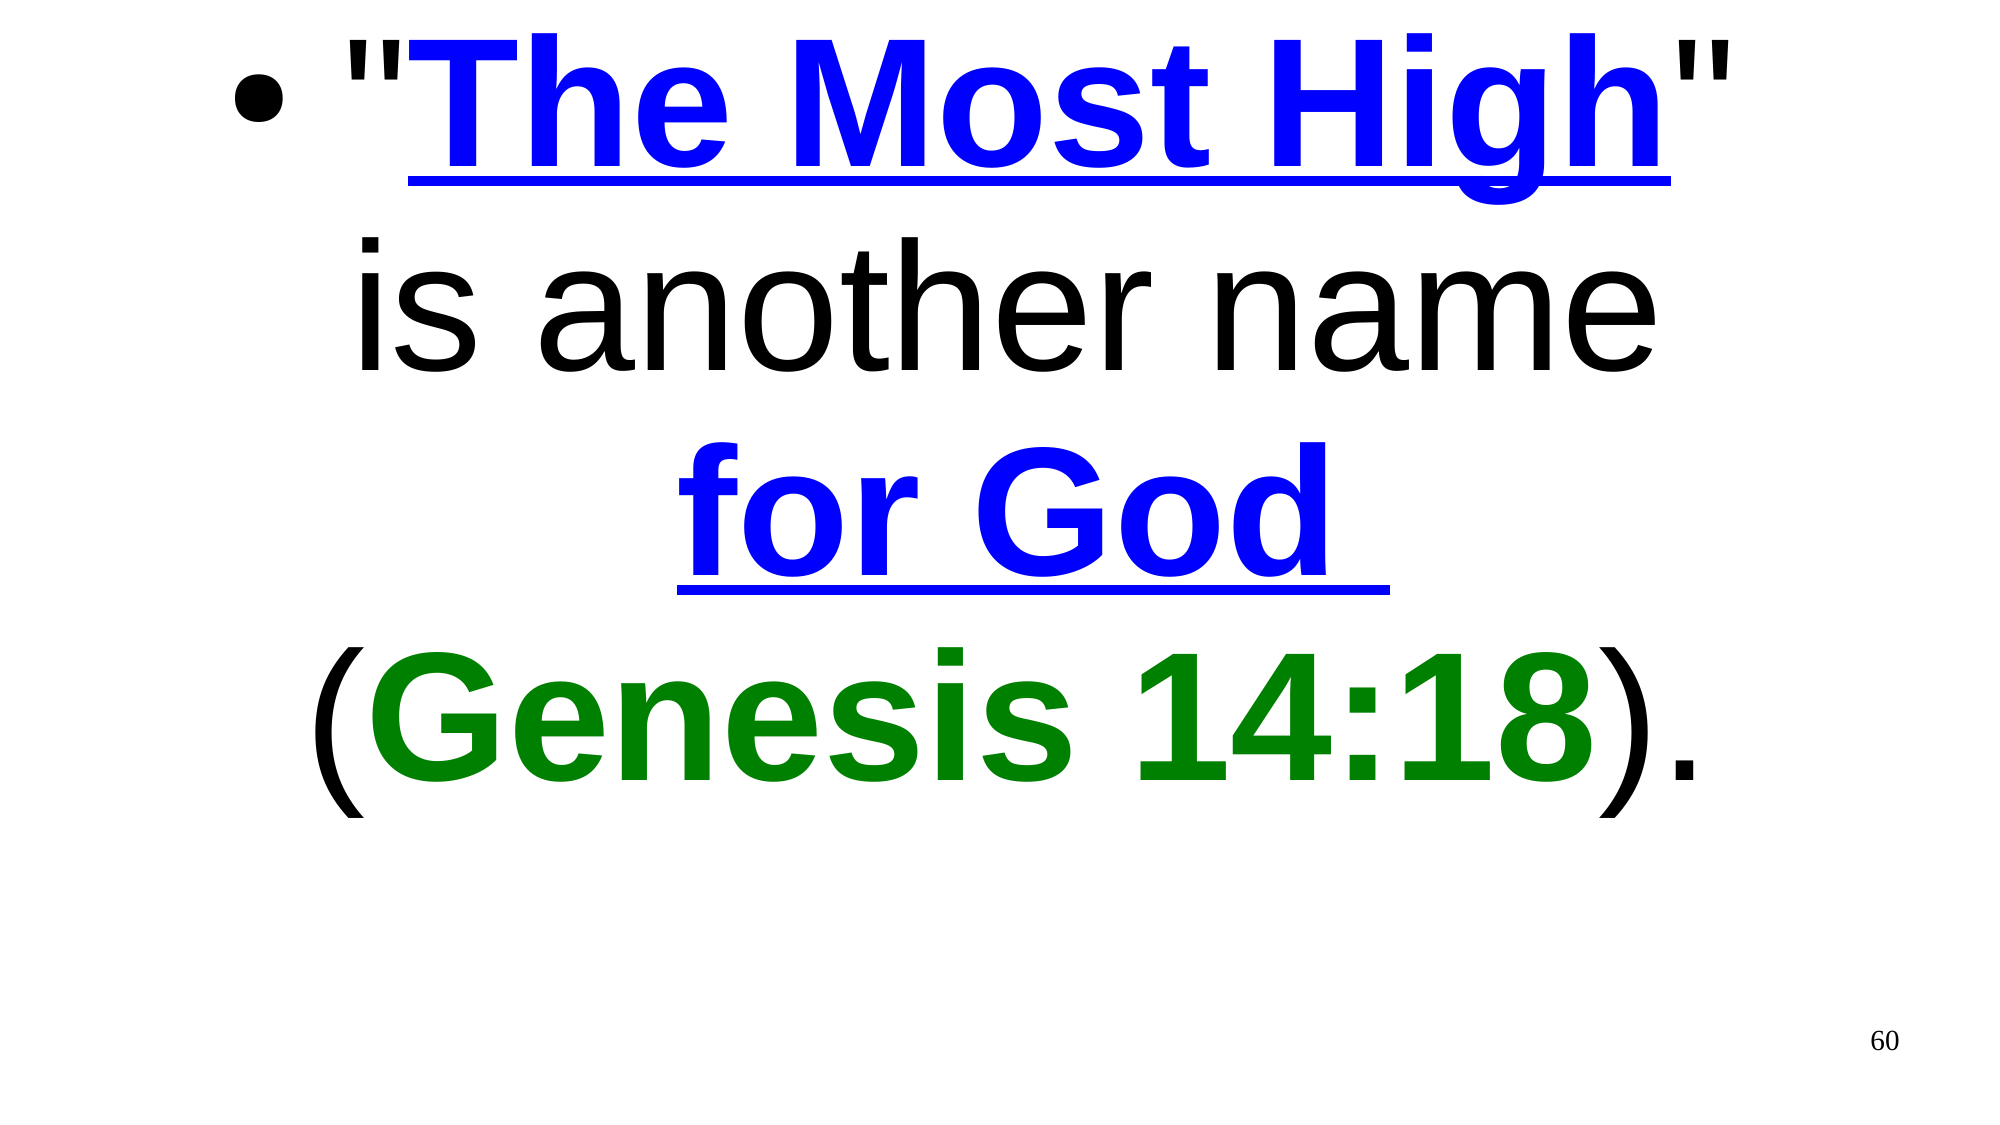

# "The Most High" is another name for God (Genesis 14:18).
60